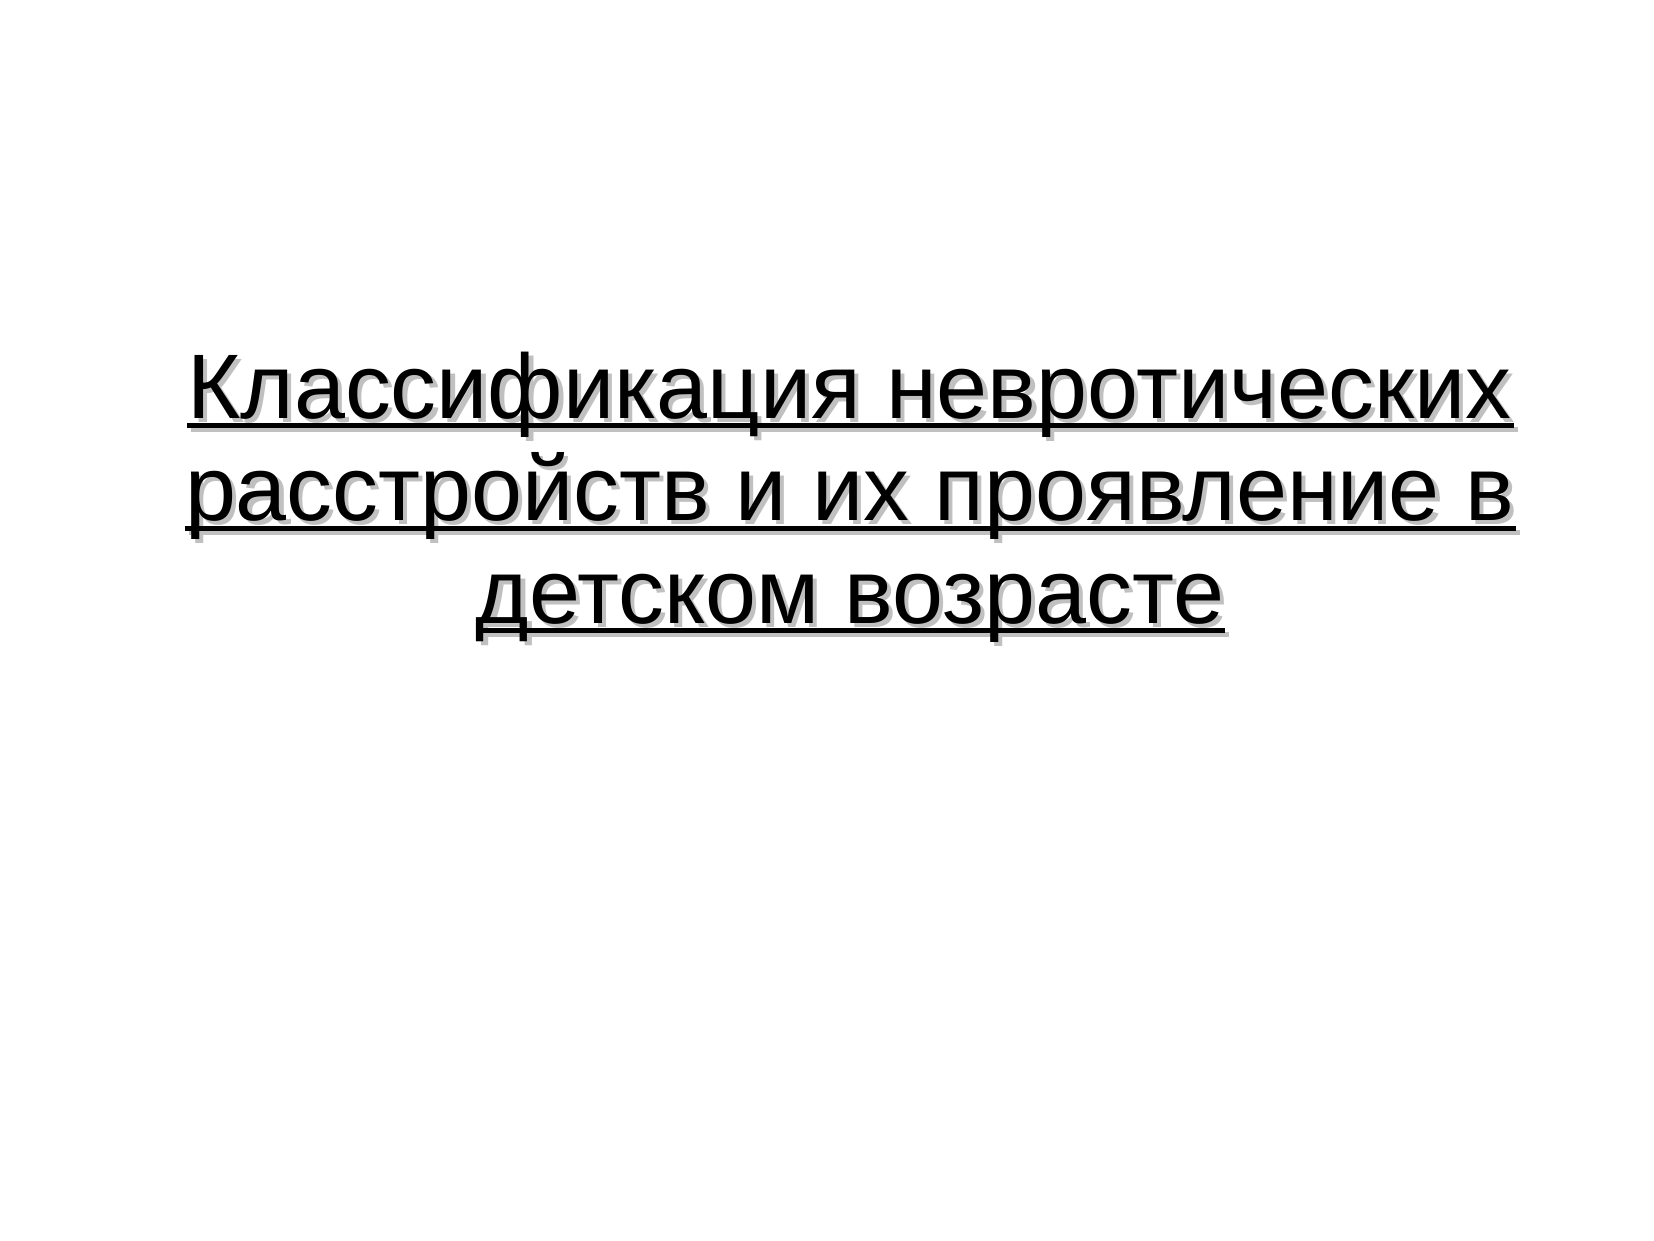

# Классификация невротических расстройств и их проявление в детском возрасте